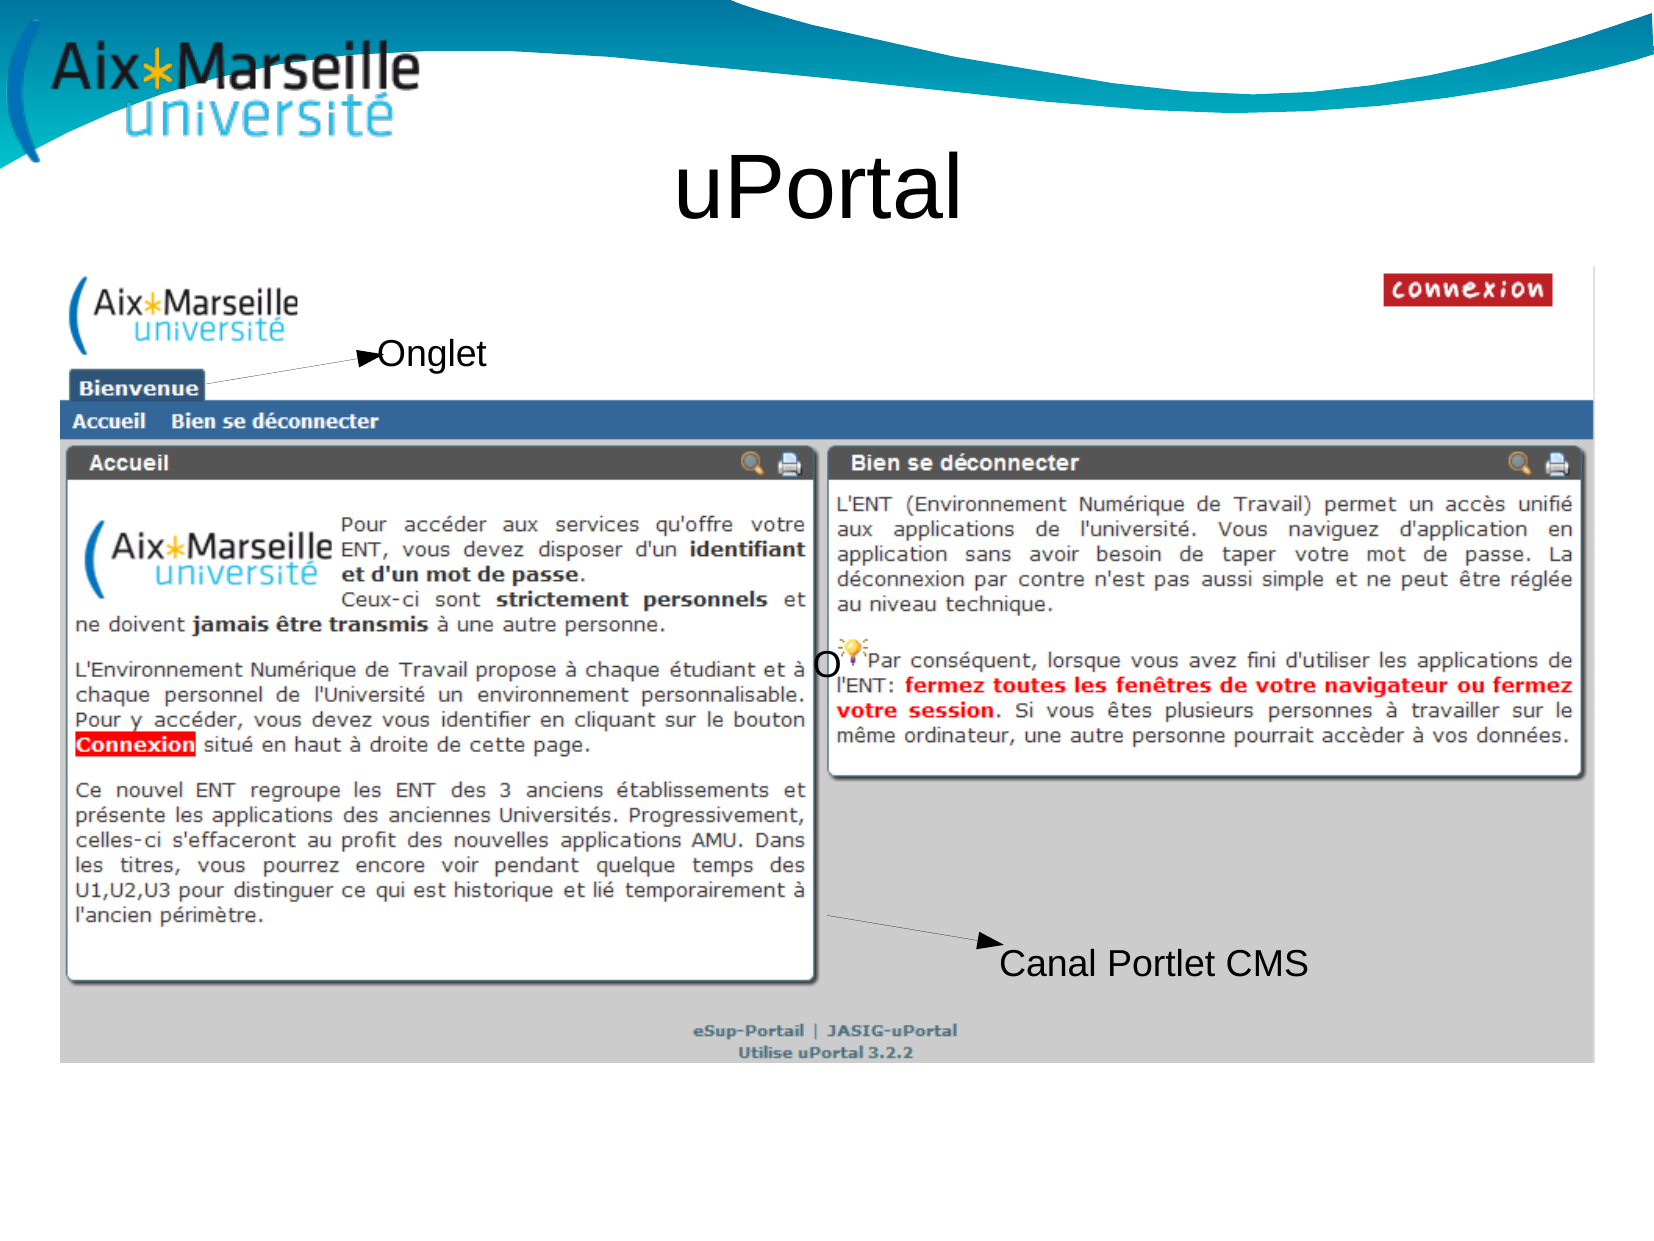

# uPortal
O
Onglet
Canal Portlet CMS